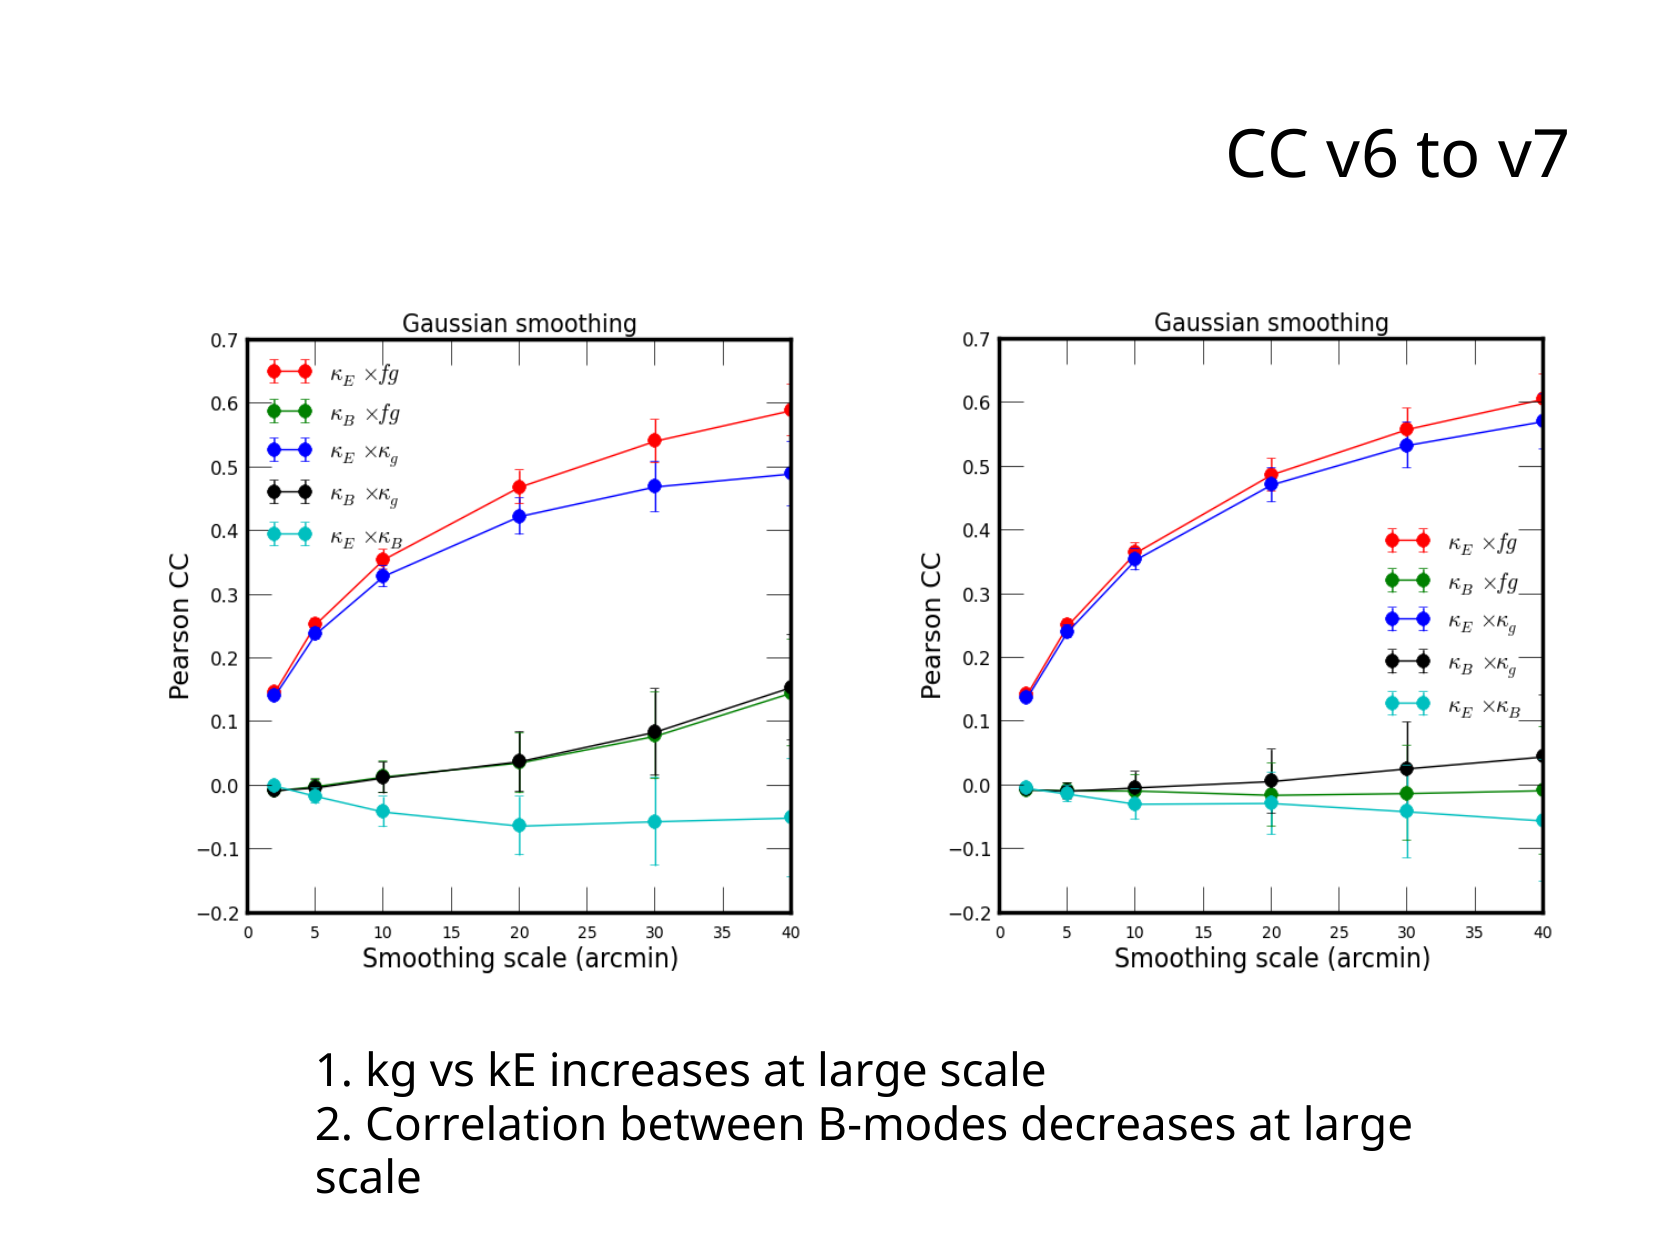

# CC v6 to v7
1. kg vs kE increases at large scale
2. Correlation between B-modes decreases at large scale